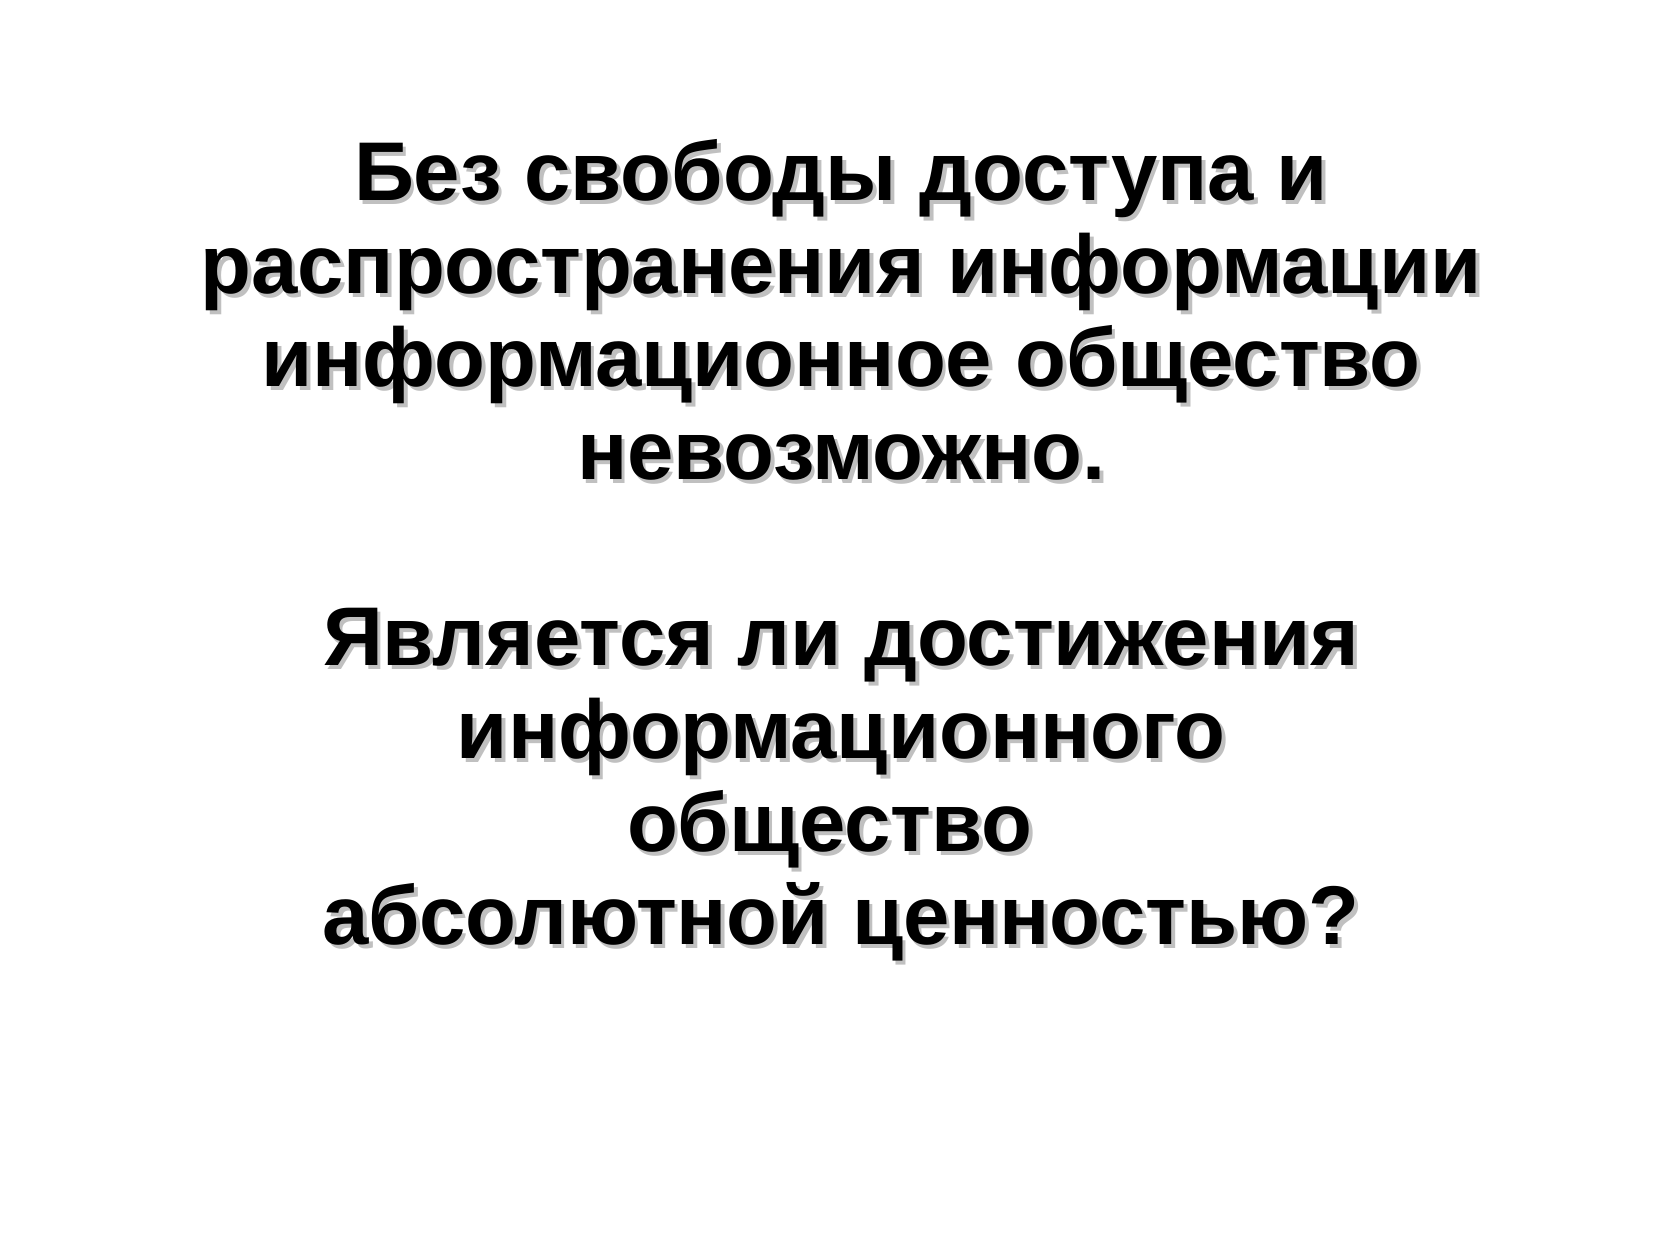

Без свободы доступа и распространения информации
информационное общество невозможно.
Является ли достижения
информационного
общество
абсолютной ценностью?